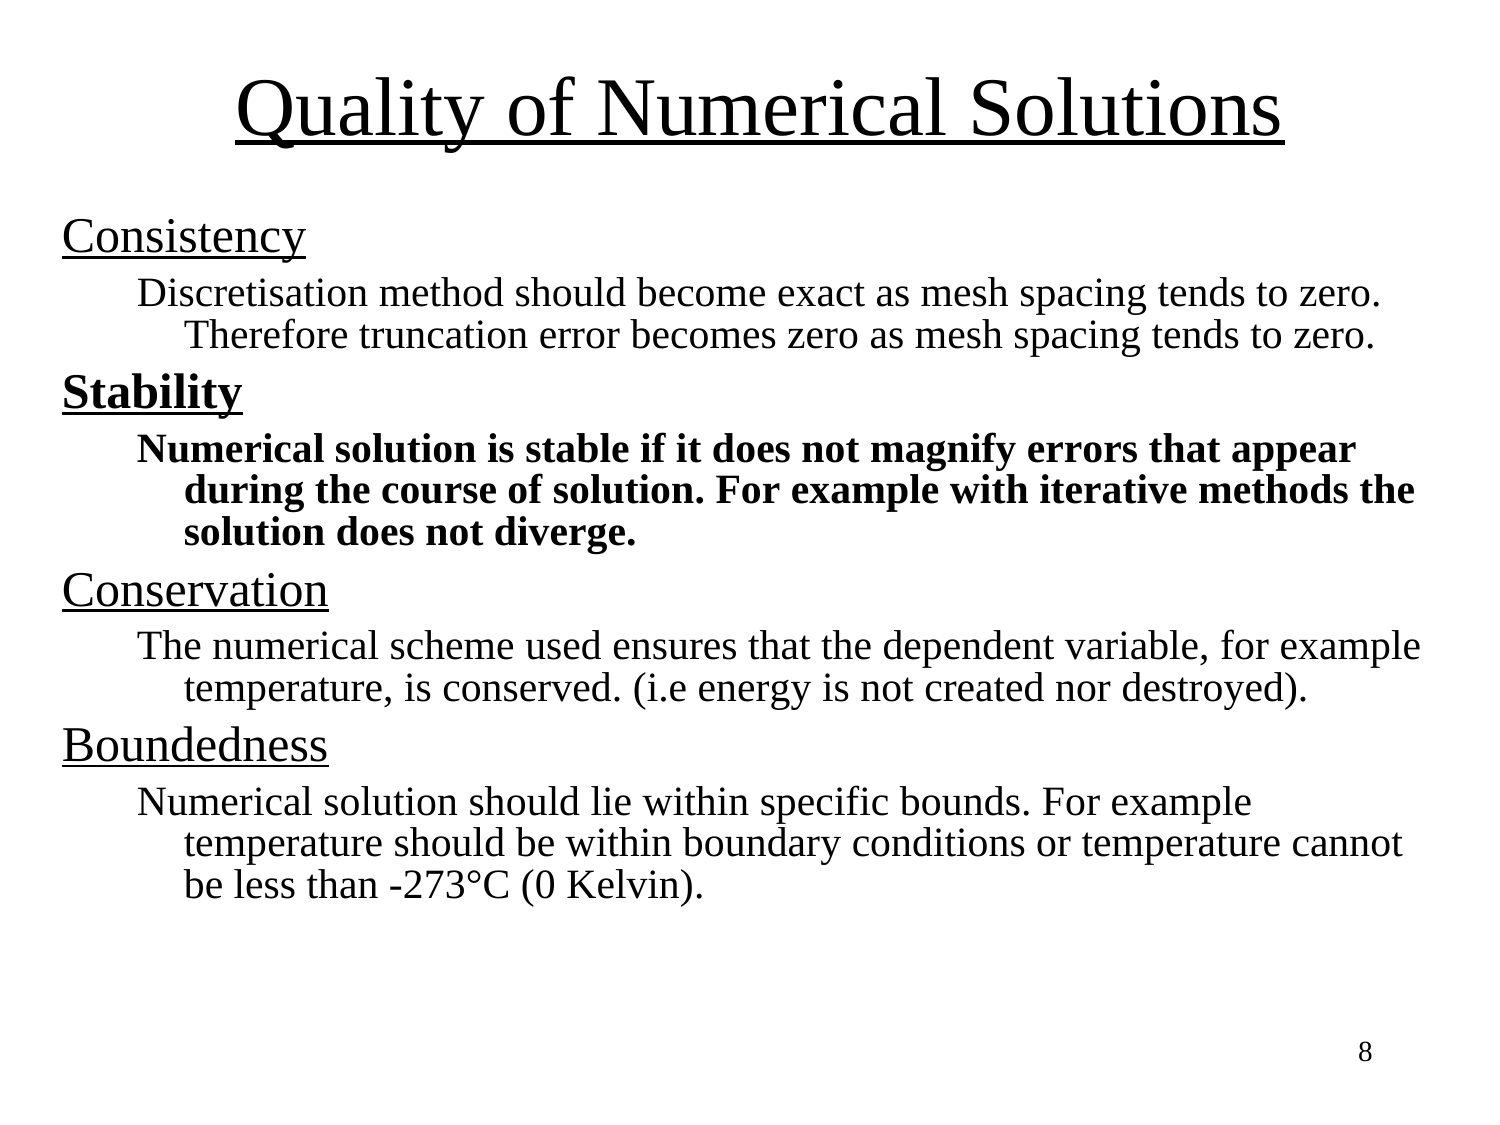

# Quality of Numerical Solutions
Consistency
Discretisation method should become exact as mesh spacing tends to zero. Therefore truncation error becomes zero as mesh spacing tends to zero.
Stability
Numerical solution is stable if it does not magnify errors that appear during the course of solution. For example with iterative methods the solution does not diverge.
Conservation
The numerical scheme used ensures that the dependent variable, for example temperature, is conserved. (i.e energy is not created nor destroyed).
Boundedness
Numerical solution should lie within specific bounds. For example temperature should be within boundary conditions or temperature cannot be less than -273°C (0 Kelvin).